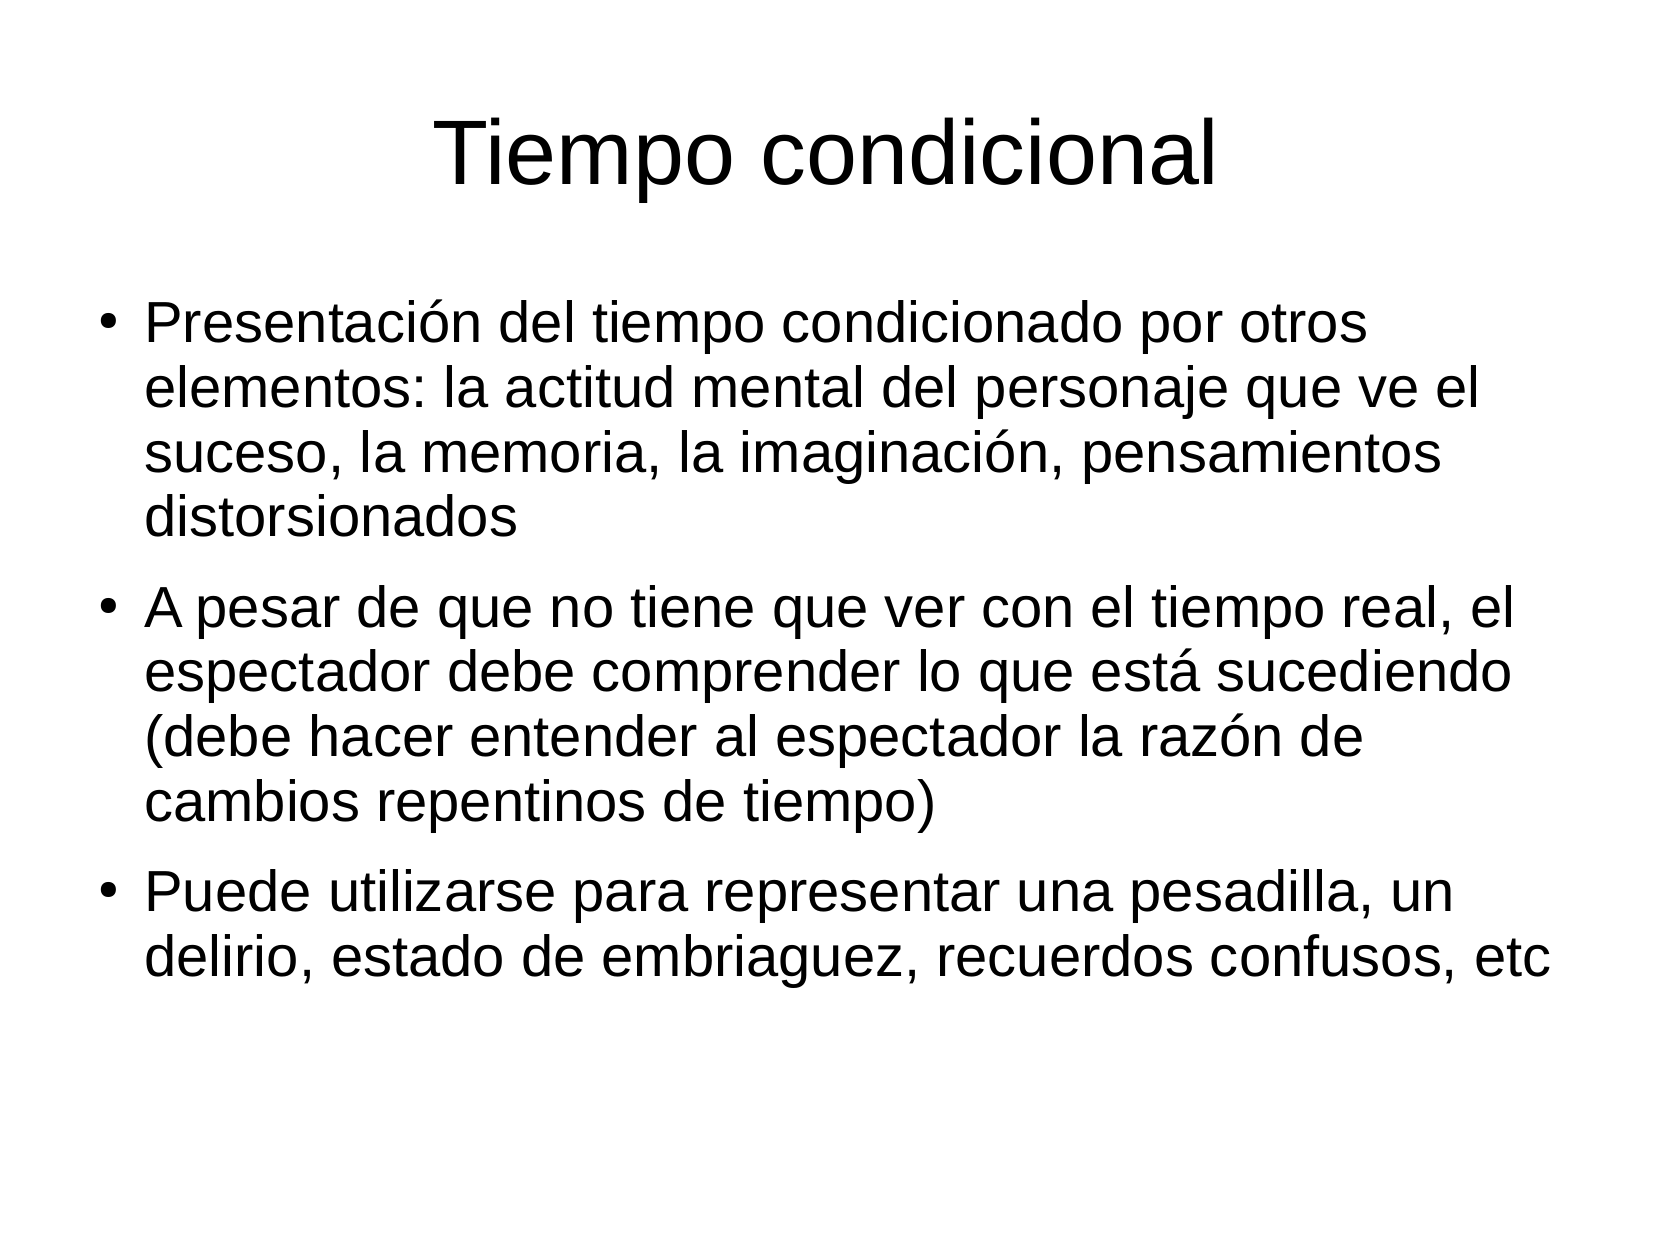

# Tiempo condicional
Presentación del tiempo condicionado por otros elementos: la actitud mental del personaje que ve el suceso, la memoria, la imaginación, pensamientos distorsionados
A pesar de que no tiene que ver con el tiempo real, el espectador debe comprender lo que está sucediendo (debe hacer entender al espectador la razón de cambios repentinos de tiempo)
Puede utilizarse para representar una pesadilla, un delirio, estado de embriaguez, recuerdos confusos, etc